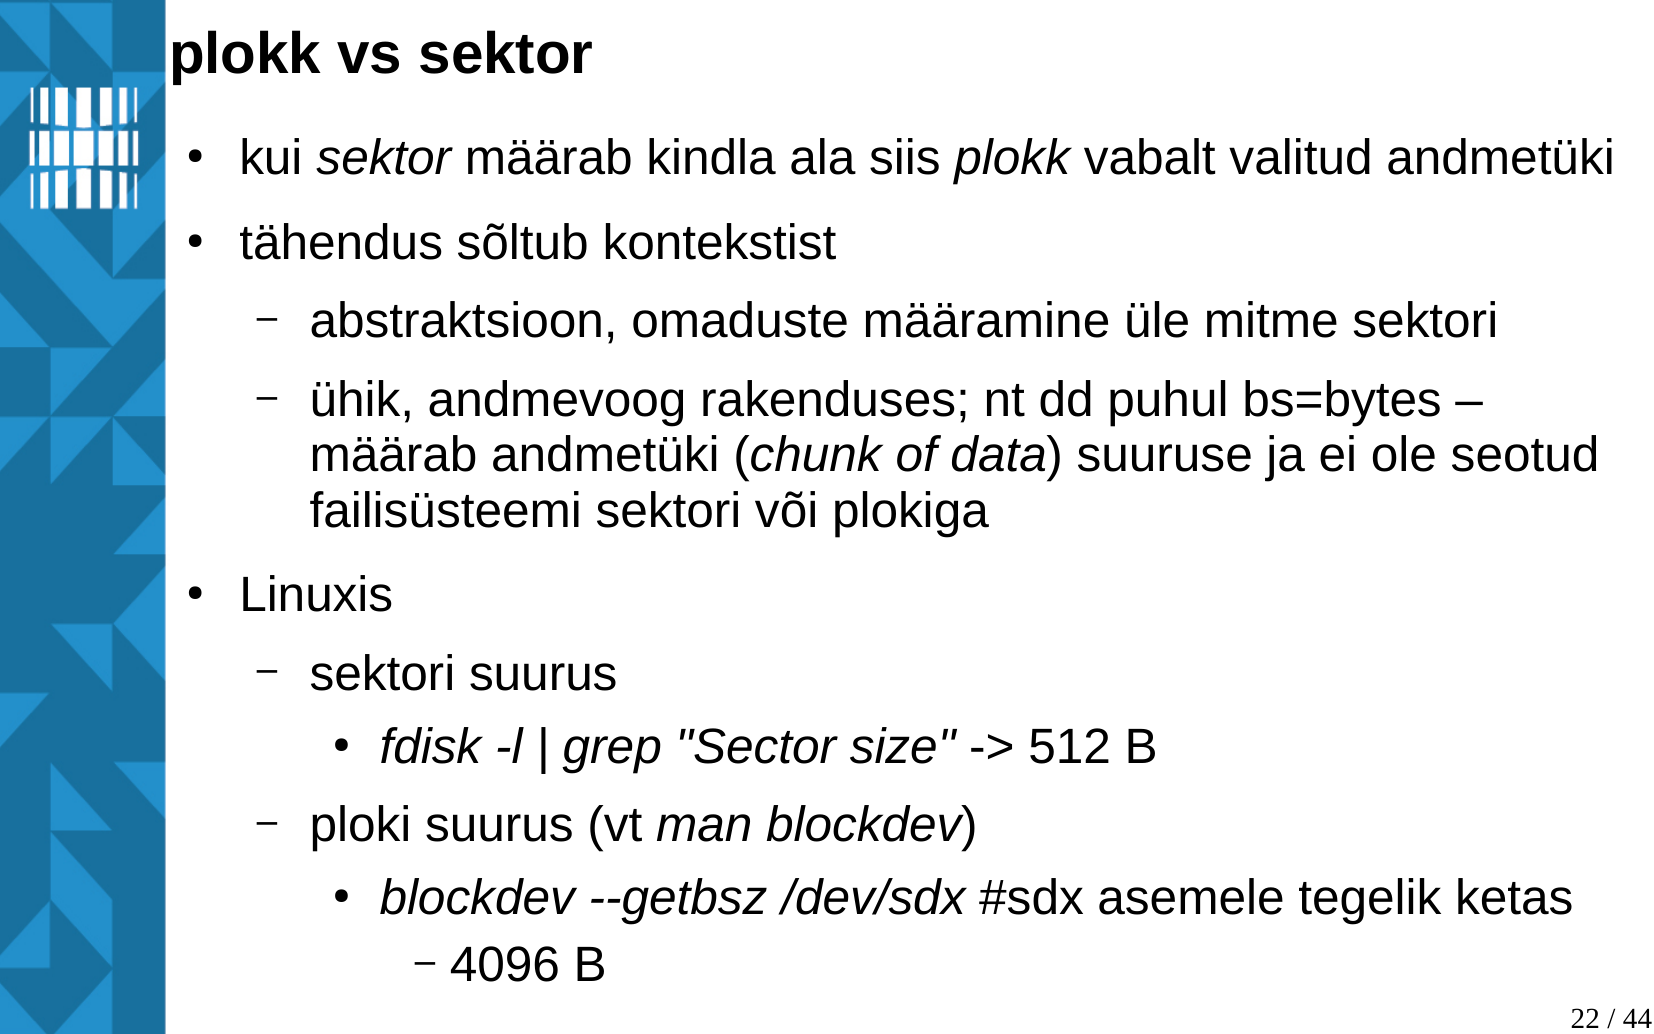

# plokk vs sektor
kui sektor määrab kindla ala siis plokk vabalt valitud andmetüki
tähendus sõltub kontekstist
abstraktsioon, omaduste määramine üle mitme sektori
ühik, andmevoog rakenduses; nt dd puhul bs=bytes – määrab andmetüki (chunk of data) suuruse ja ei ole seotud failisüsteemi sektori või plokiga
Linuxis
sektori suurus
fdisk -l | grep "Sector size" -> 512 B
ploki suurus (vt man blockdev)
blockdev --getbsz /dev/sdx #sdx asemele tegelik ketas
4096 B
22